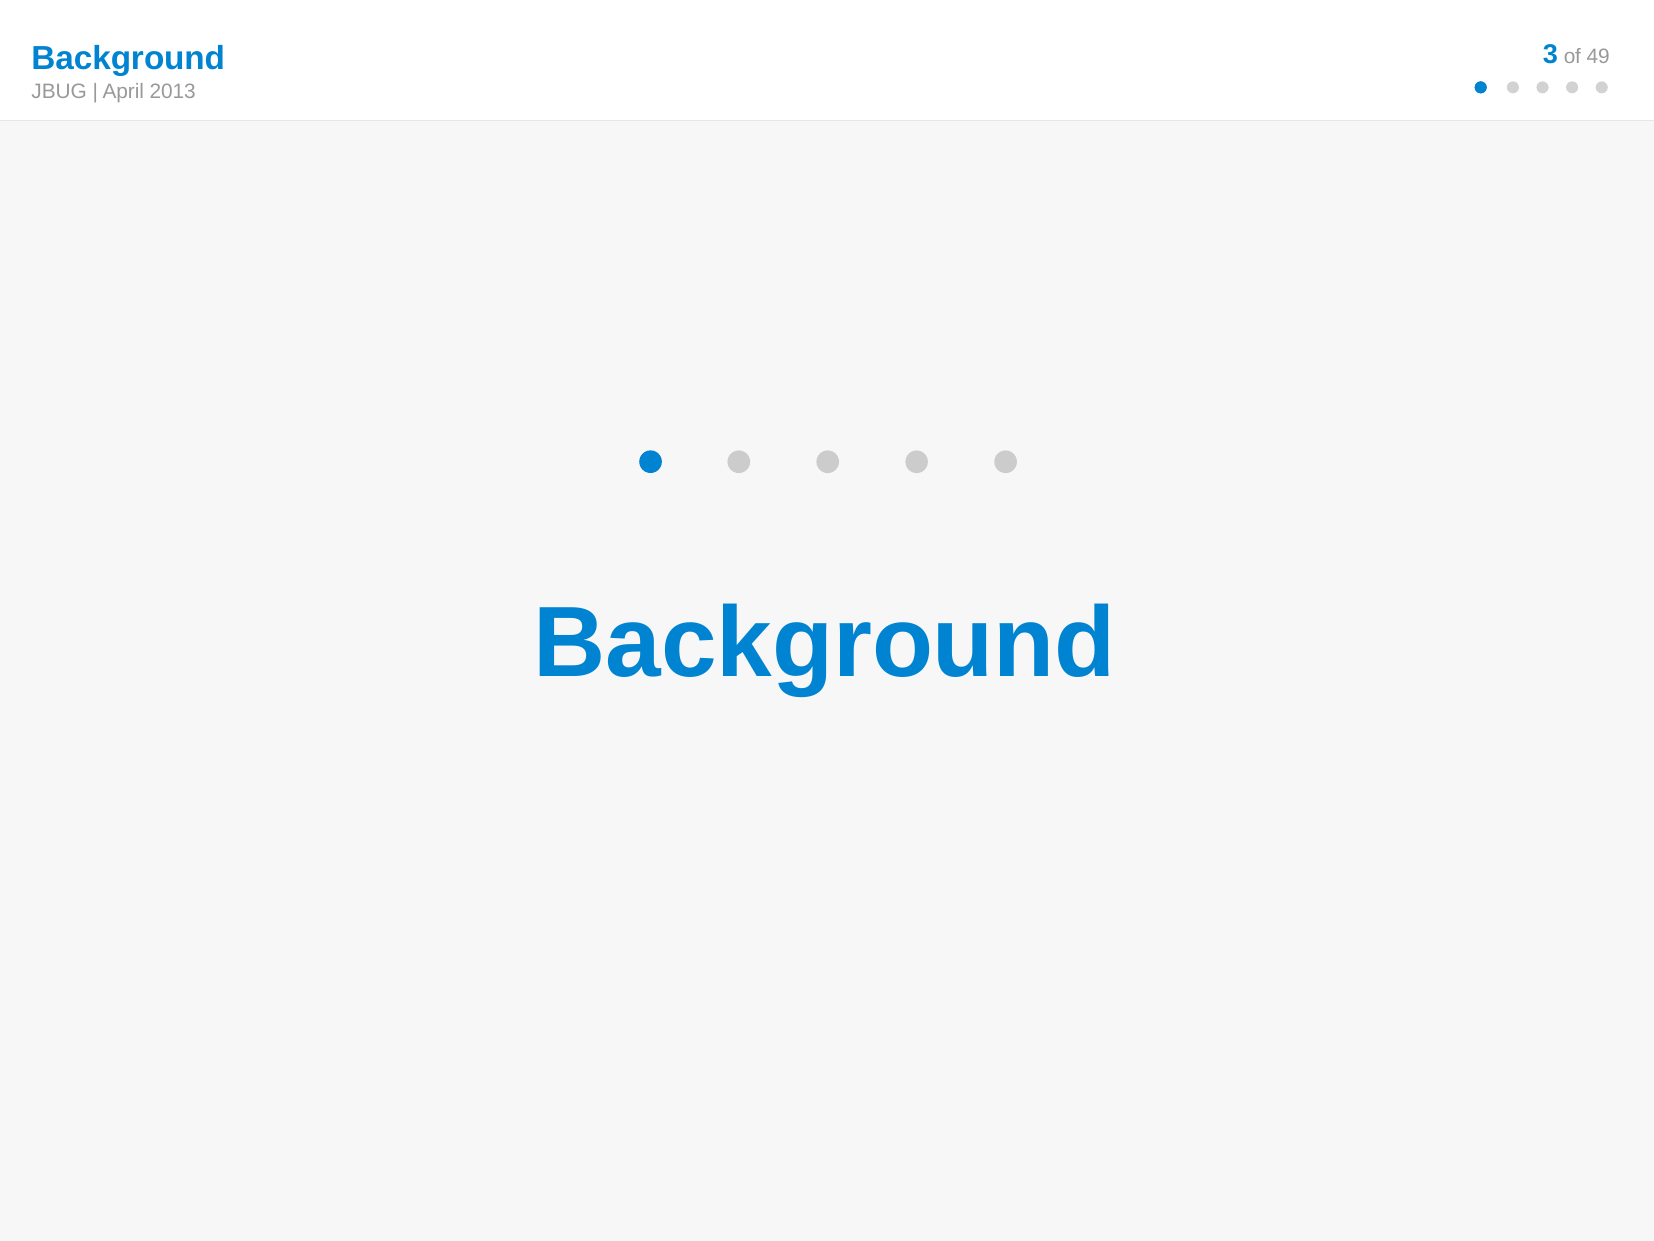

 of 49
Background
# JBUG | April 2013
Background